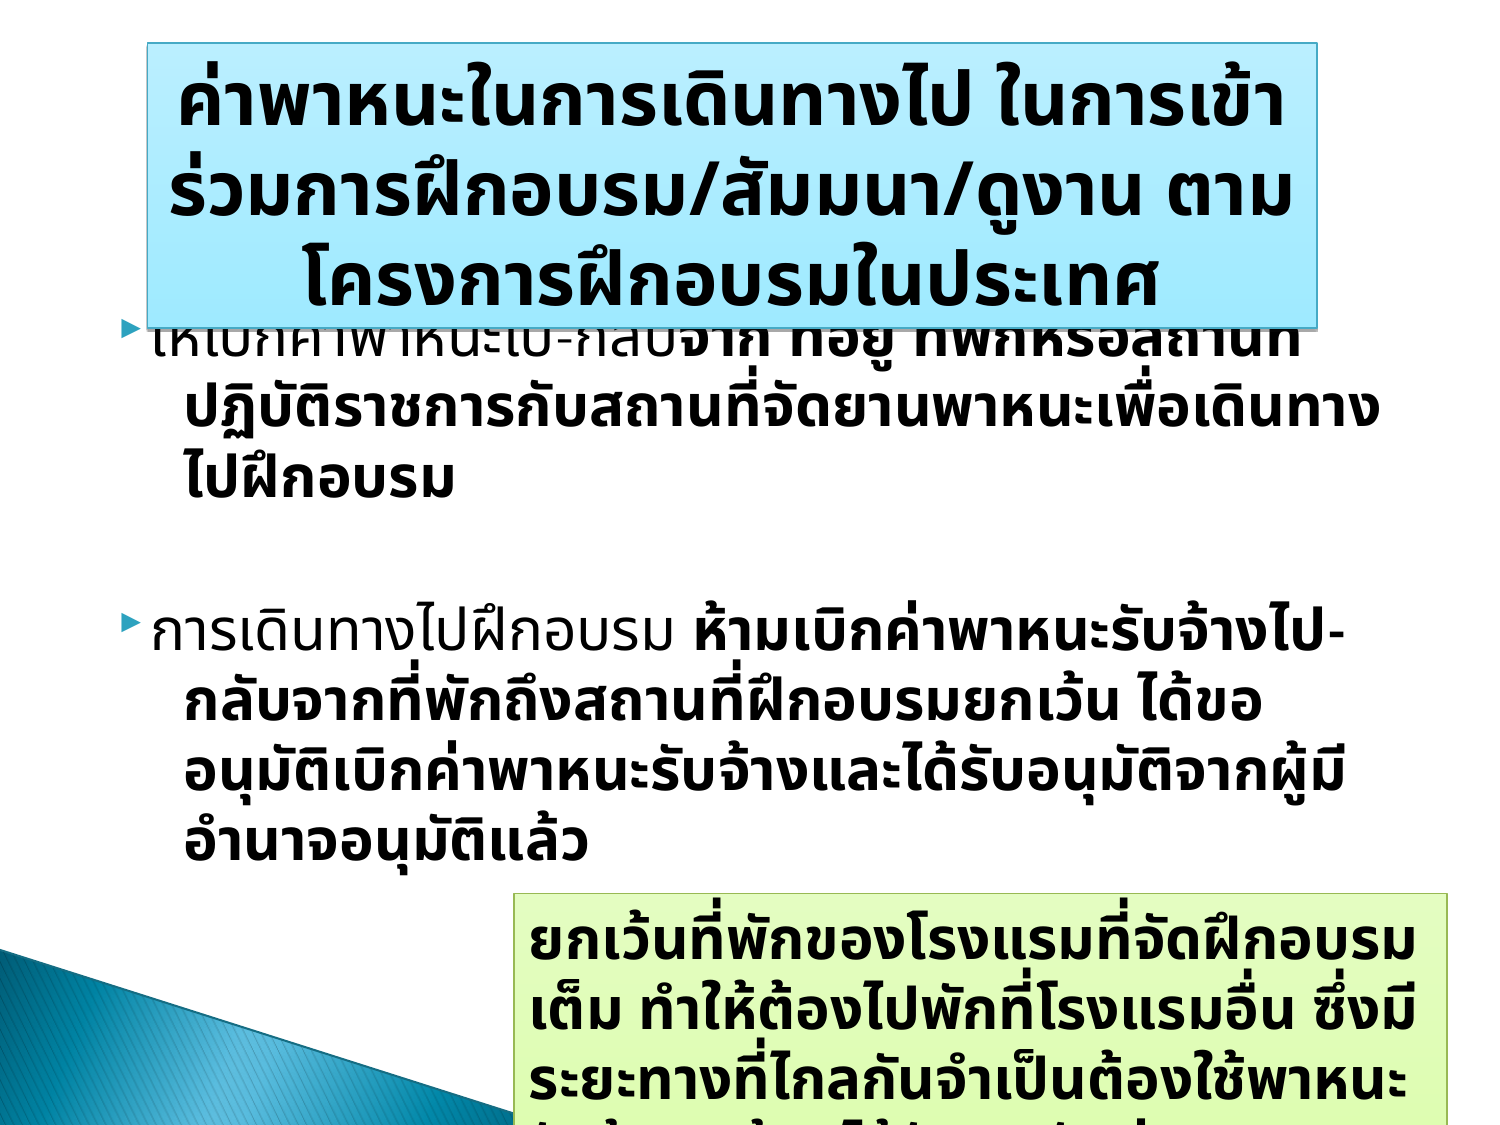

ค่าพาหนะในการเดินทางไป ในการเข้าร่วมการฝึกอบรม/สัมมนา/ดูงาน ตามโครงการฝึกอบรมในประเทศ
# ให้เบิกค่าพาหนะไป-กลับจาก ที่อยู่ ที่พักหรือสถานที่ปฏิบัติราชการกับสถานที่จัดยานพาหนะเพื่อเดินทางไปฝึกอบรม
การเดินทางไปฝึกอบรม ห้ามเบิกค่าพาหนะรับจ้างไป-กลับจากที่พักถึงสถานที่ฝึกอบรมยกเว้น ได้ขออนุมัติเบิกค่าพาหนะรับจ้างและได้รับอนุมัติจากผู้มีอำนาจอนุมัติแล้ว
ยกเว้นที่พักของโรงแรมที่จัดฝึกอบรมเต็ม ทำให้ต้องไปพักที่โรงแรมอื่น ซึ่งมีระยะทางที่ไกลกันจำเป็นต้องใช้พาหนะรับจ้าง (ต้องได้รับอนุมัติก่อนการเดินทาง